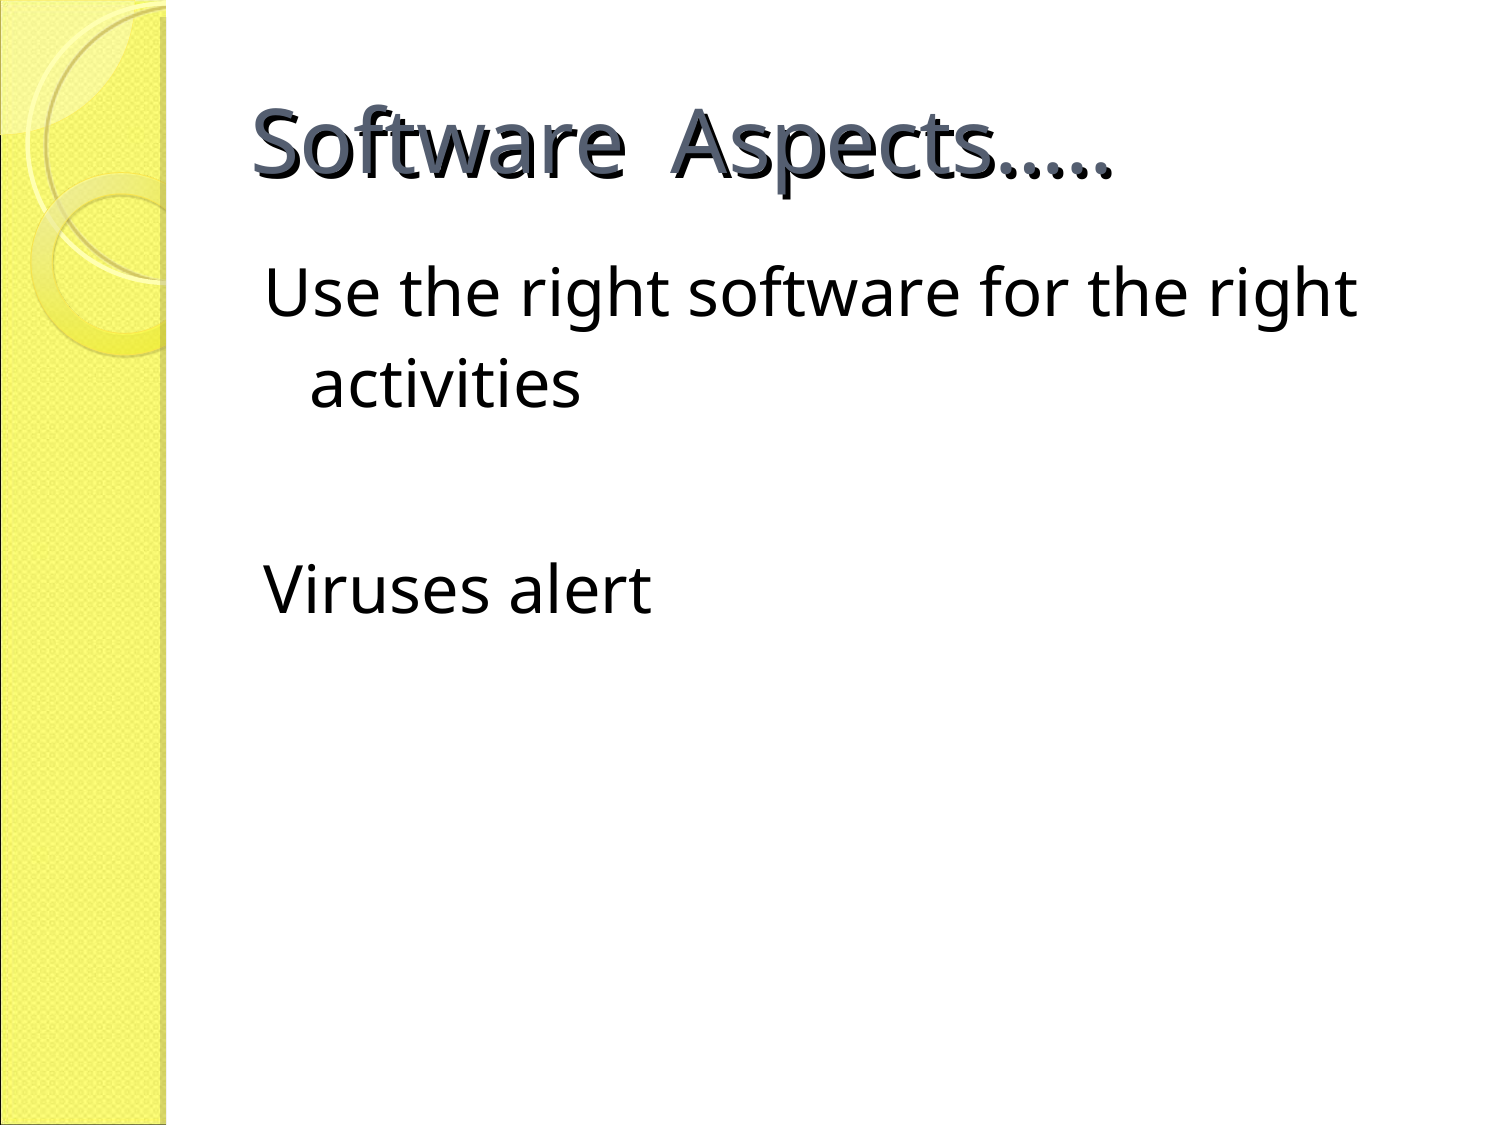

# Software Aspects…..
Use the right software for the right activities
Viruses alert